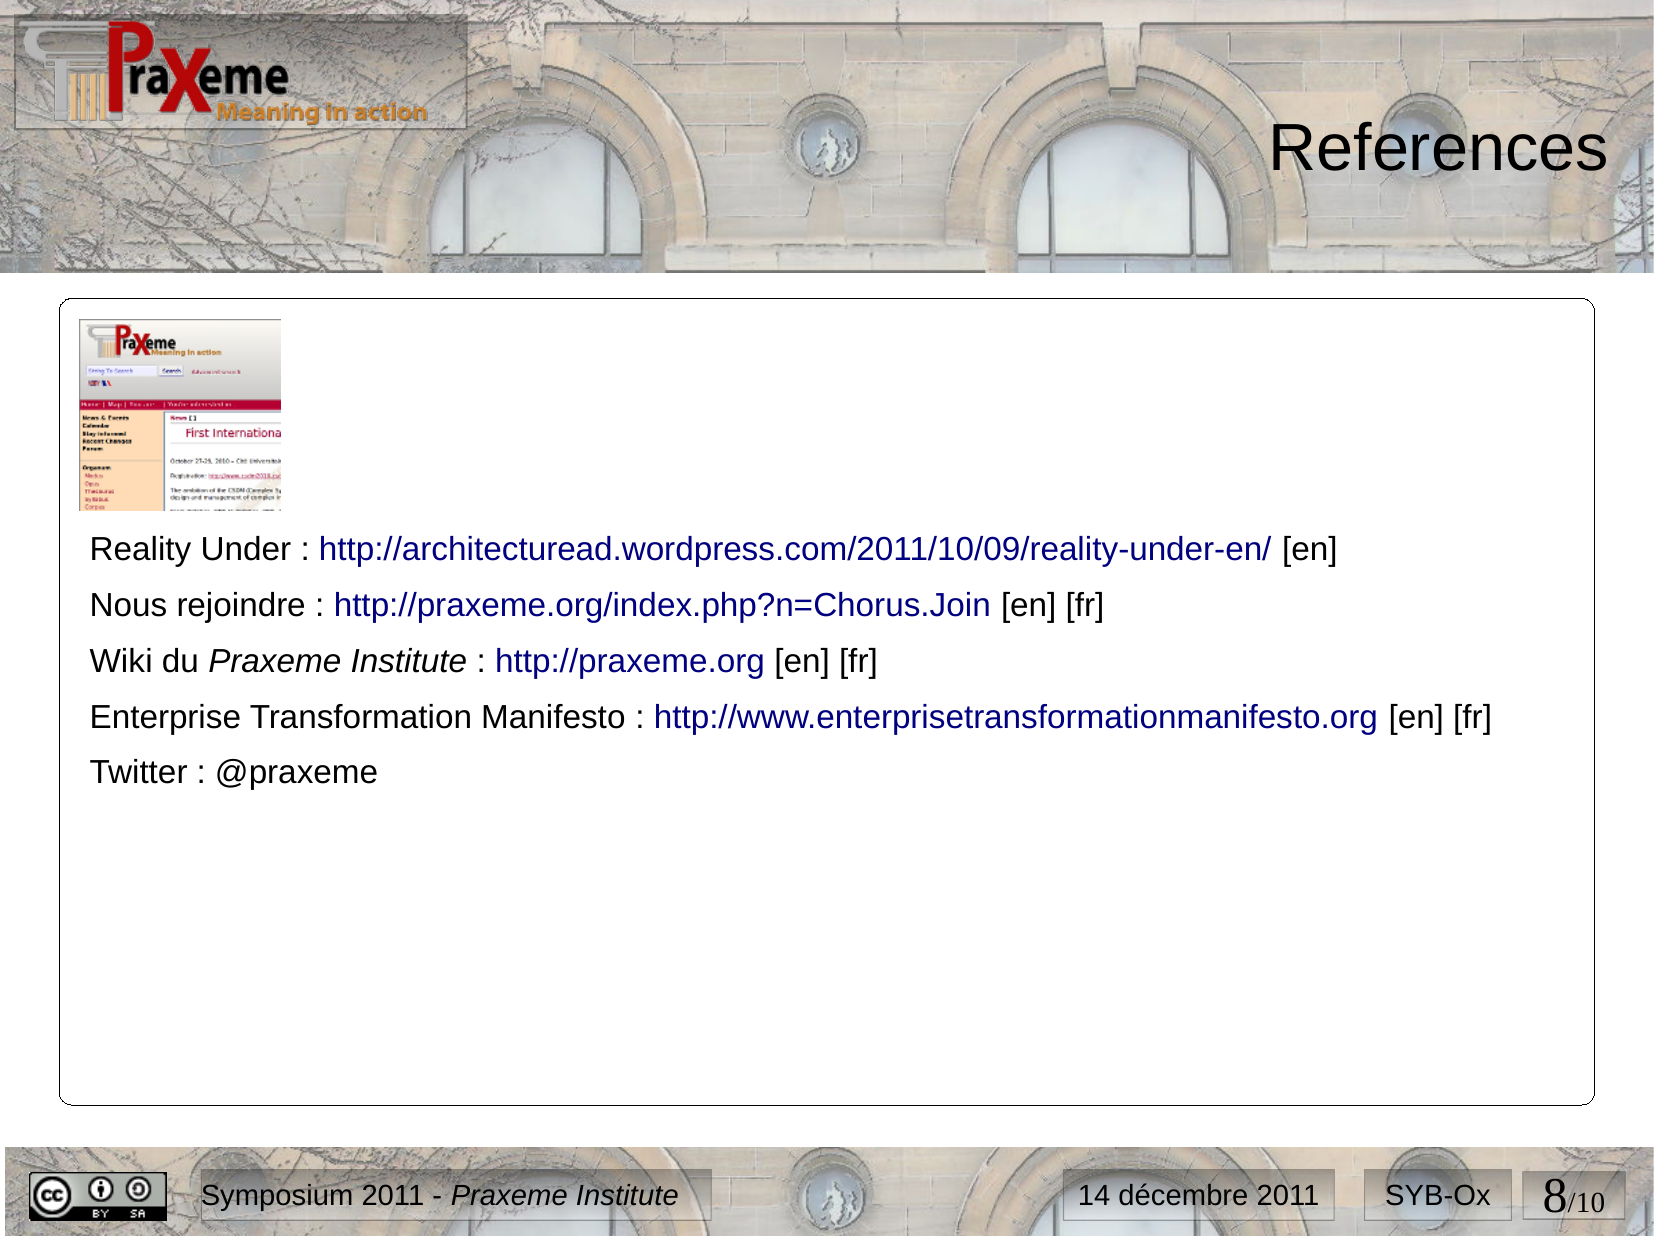

# References
Reality Under : http://architecturead.wordpress.com/2011/10/09/reality-under-en/ [en]
Nous rejoindre : http://praxeme.org/index.php?n=Chorus.Join [en] [fr]
Wiki du Praxeme Institute : http://praxeme.org [en] [fr]
Enterprise Transformation Manifesto : http://www.enterprisetransformationmanifesto.org [en] [fr]
Twitter : @praxeme
Praxeme - ICSSEA
8